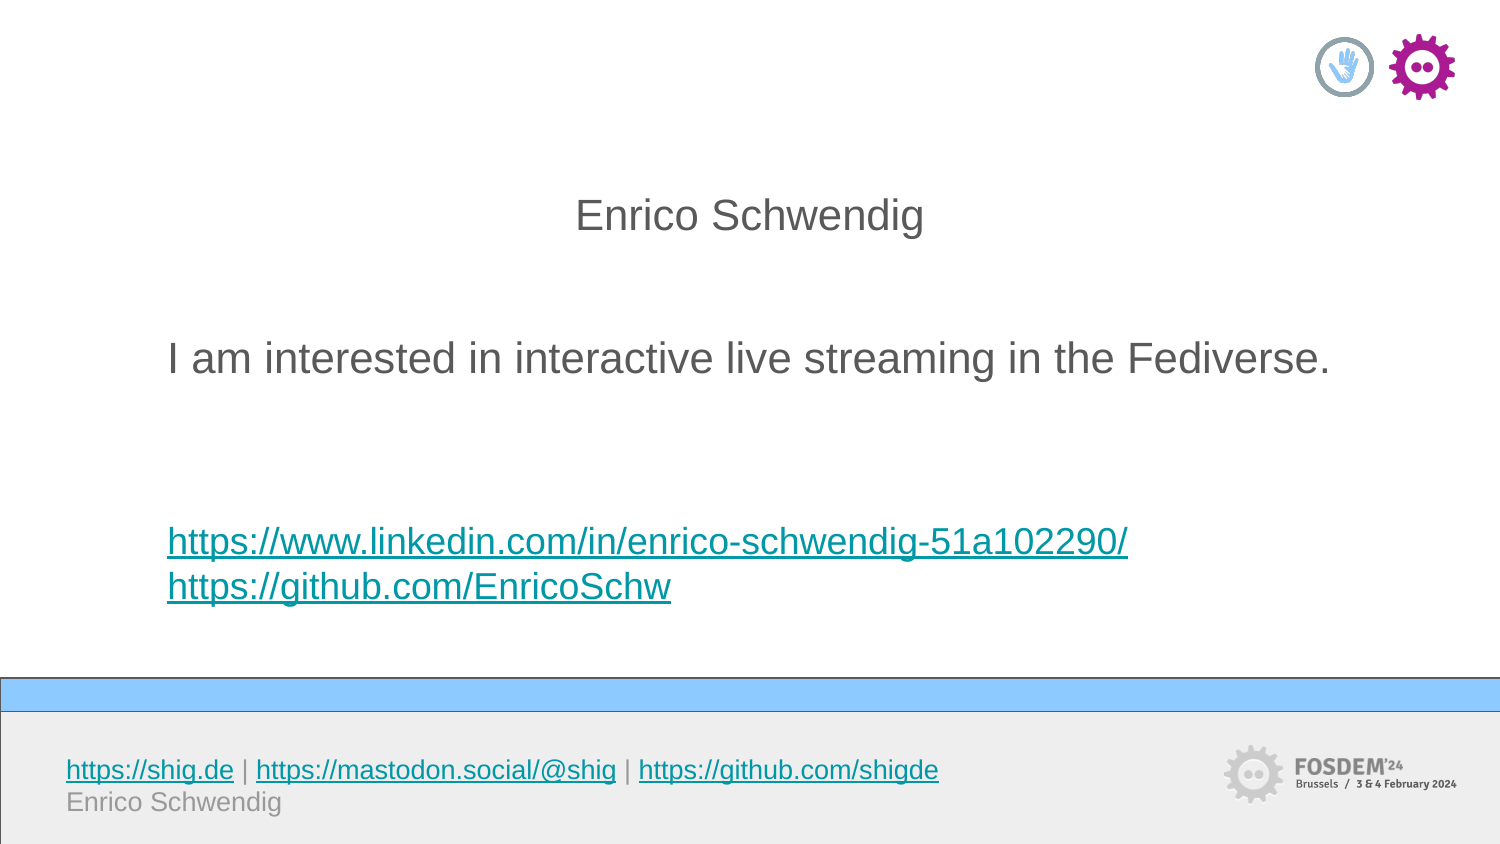

Enrico Schwendig
I am interested in interactive live streaming in the Fediverse.
 https://www.linkedin.com/in/enrico-schwendig-51a102290/
 https://github.com/EnricoSchw